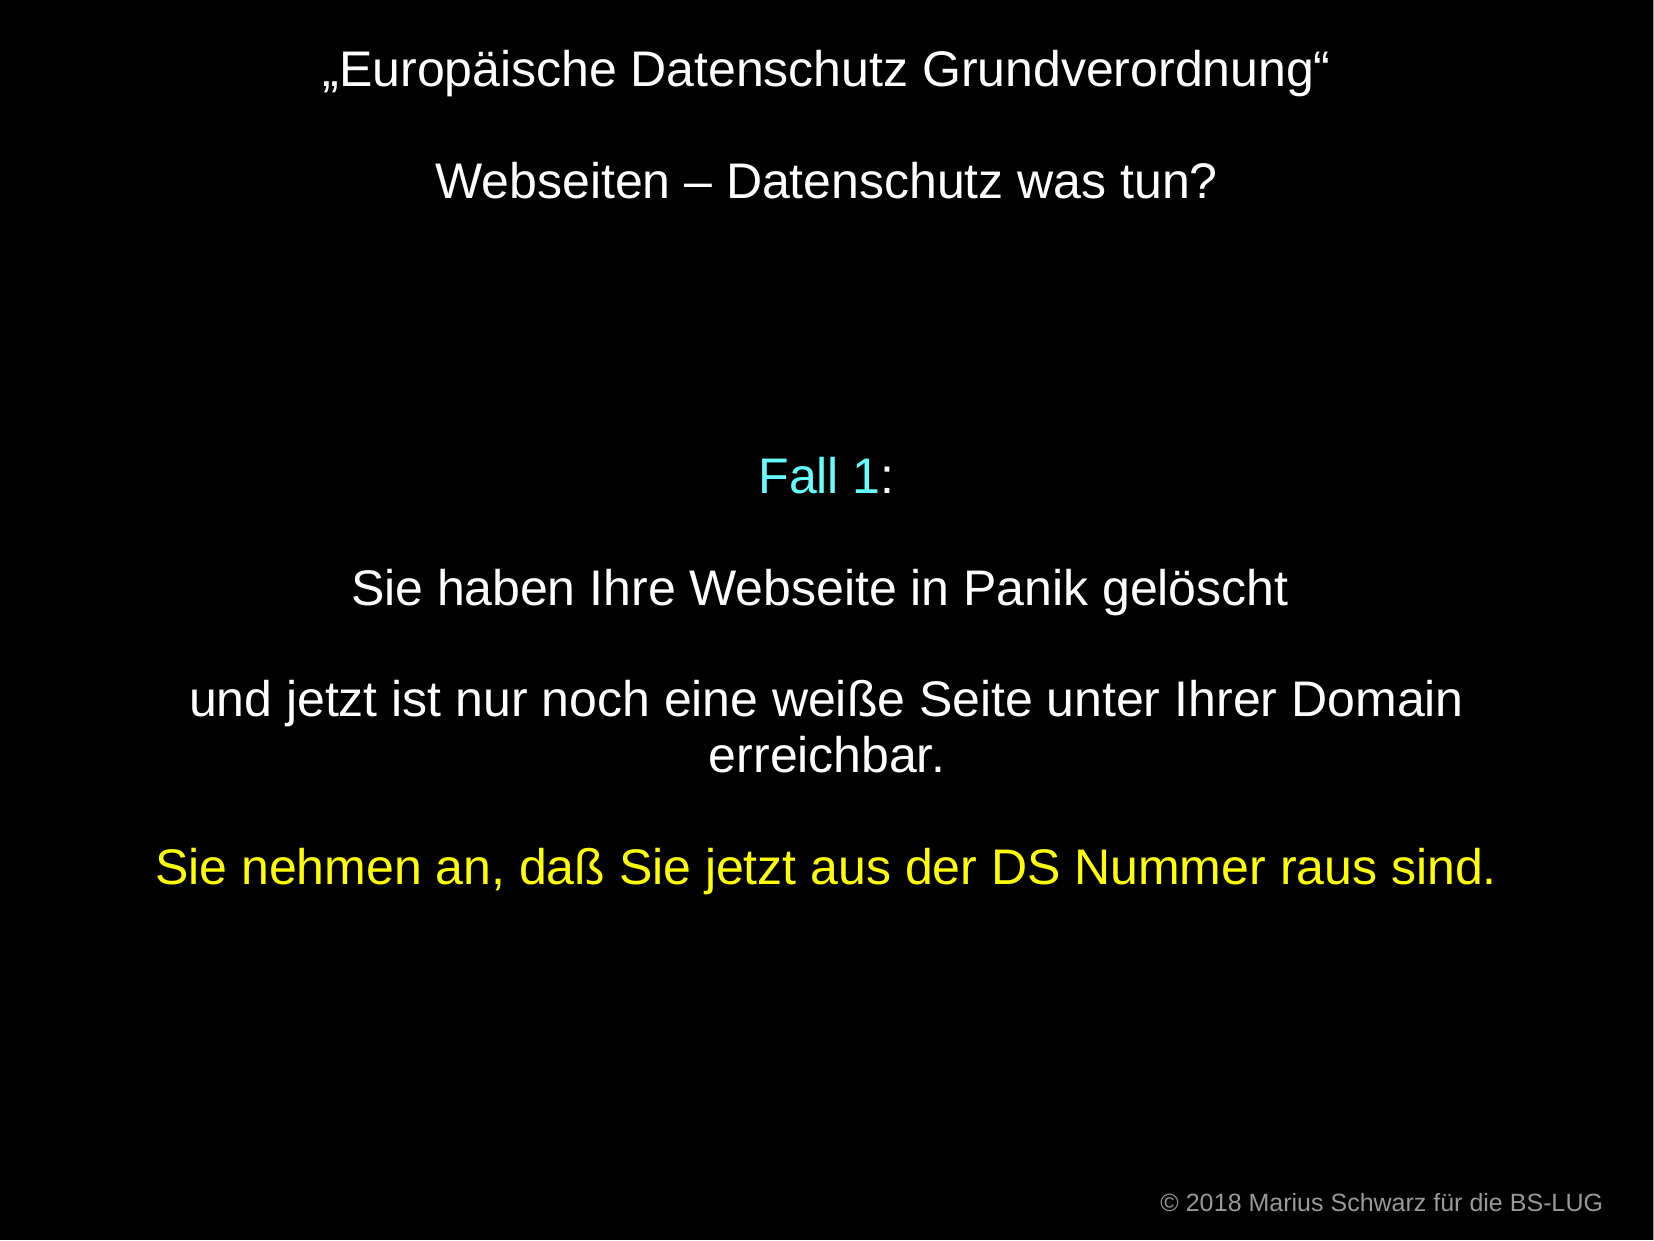

# „Europäische Datenschutz Grundverordnung“ Webseiten – Datenschutz was tun?
Fall 1:
Sie haben Ihre Webseite in Panik gelöscht
und jetzt ist nur noch eine weiße Seite unter Ihrer Domain erreichbar.
Sie nehmen an, daß Sie jetzt aus der DS Nummer raus sind.
© 2018 Marius Schwarz für die BS-LUG